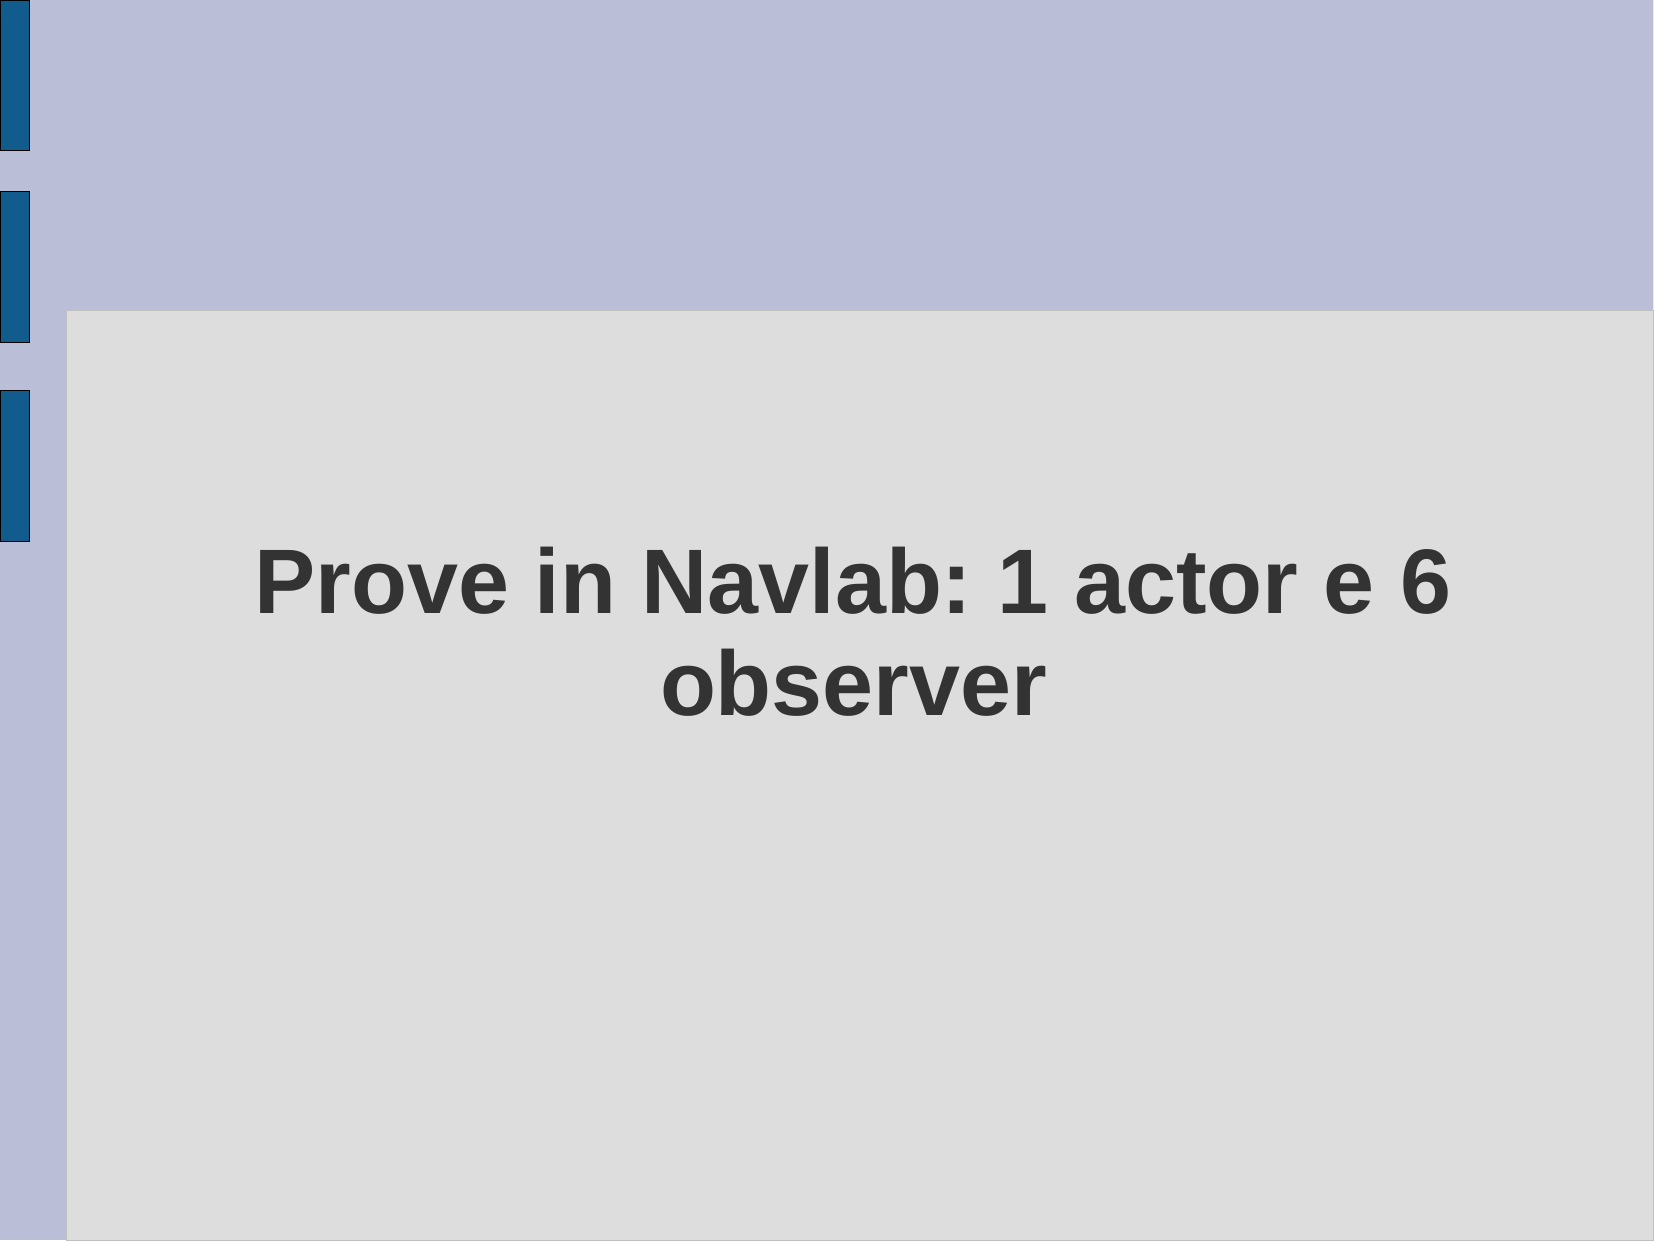

# Prove in Navlab: 1 actor e 6 observer